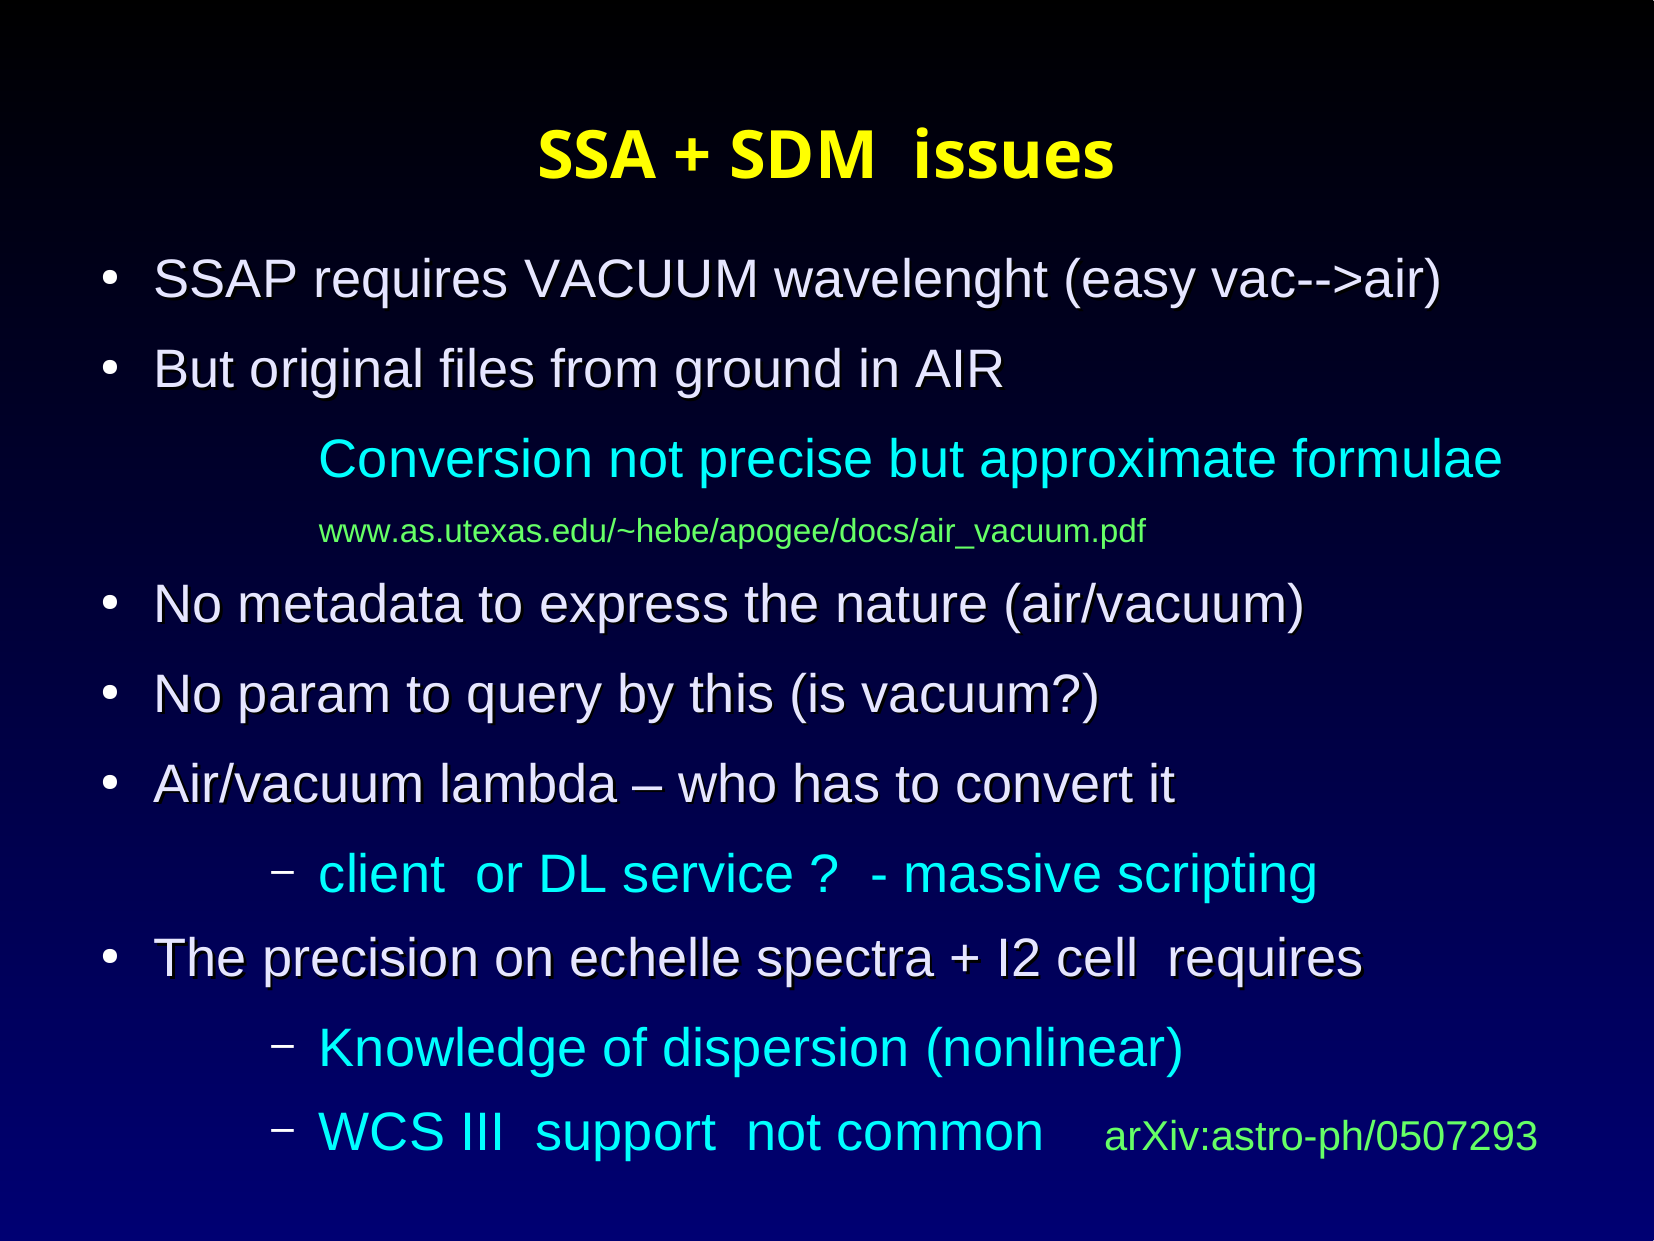

# SSA + SDM issues
SSAP requires VACUUM wavelenght (easy vac-->air)
But original files from ground in AIR
Conversion not precise but approximate formulae
www.as.utexas.edu/~hebe/apogee/docs/air_vacuum.pdf
No metadata to express the nature (air/vacuum)
No param to query by this (is vacuum?)
Air/vacuum lambda – who has to convert it
client or DL service ? - massive scripting
The precision on echelle spectra + I2 cell requires
Knowledge of dispersion (nonlinear)
WCS III support not common 	arXiv:astro-ph/0507293